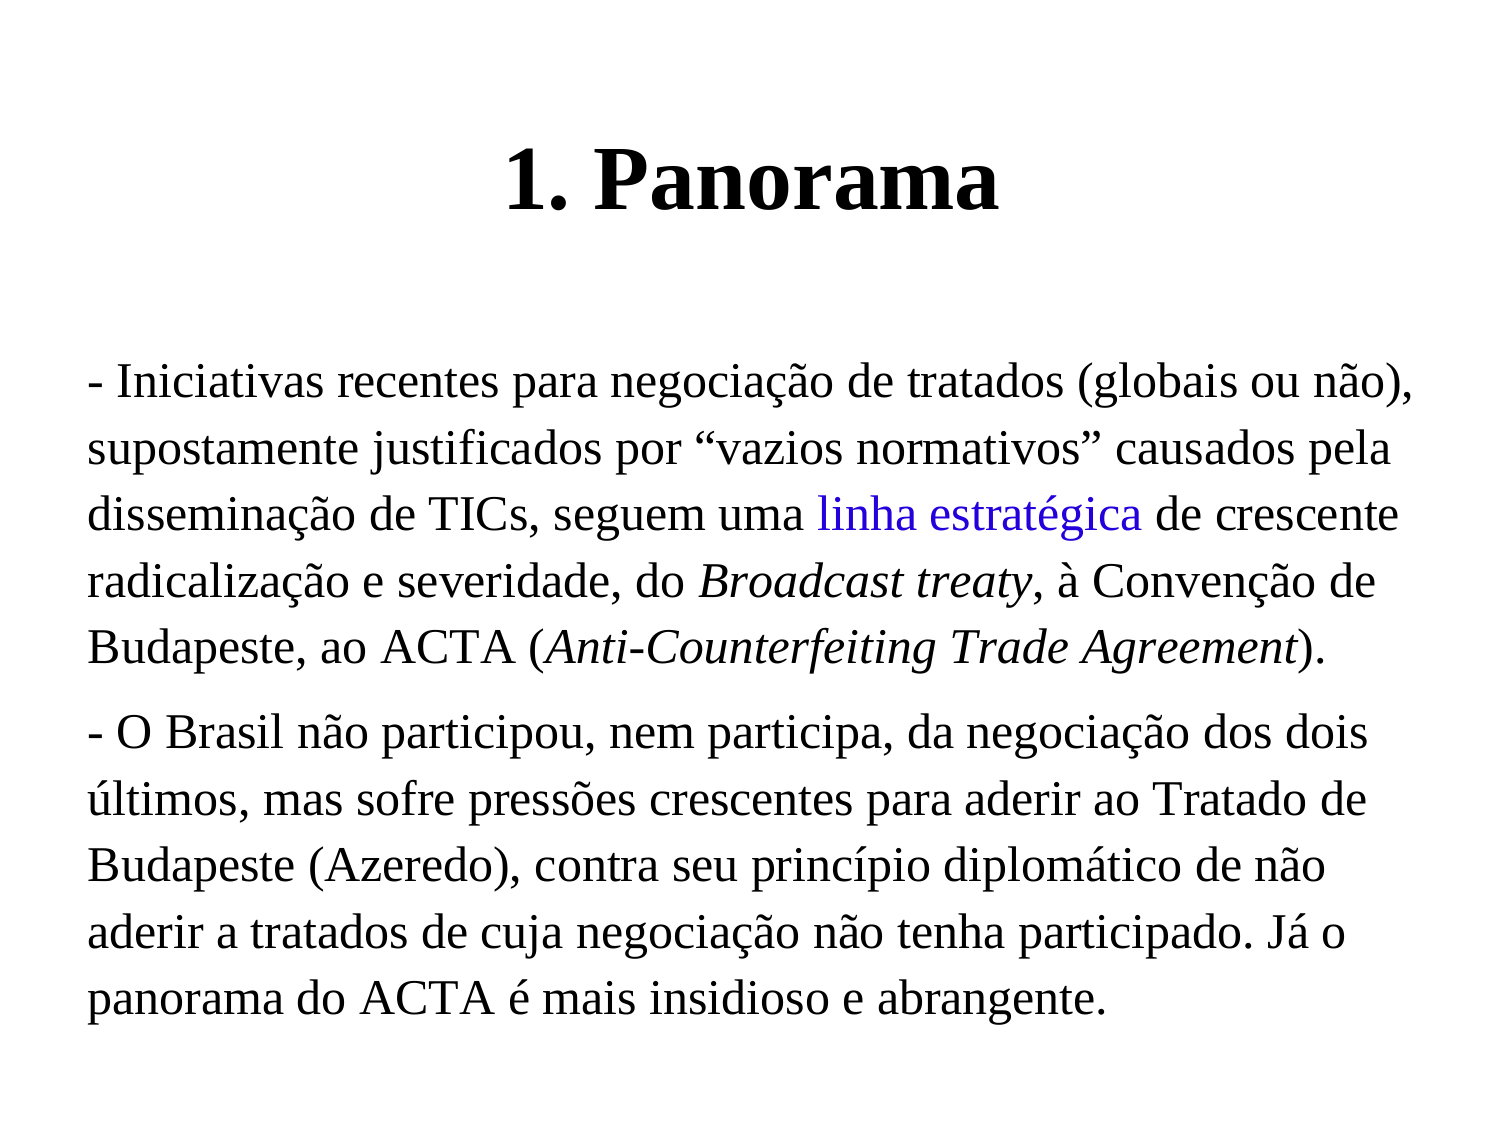

# 1. Panorama
- Iniciativas recentes para negociação de tratados (globais ou não), supostamente justificados por “vazios normativos” causados pela disseminação de TICs, seguem uma linha estratégica de crescente radicalização e severidade, do Broadcast treaty, à Convenção de Budapeste, ao ACTA (Anti-Counterfeiting Trade Agreement).
- O Brasil não participou, nem participa, da negociação dos dois últimos, mas sofre pressões crescentes para aderir ao Tratado de Budapeste (Azeredo), contra seu princípio diplomático de não aderir a tratados de cuja negociação não tenha participado. Já o panorama do ACTA é mais insidioso e abrangente.